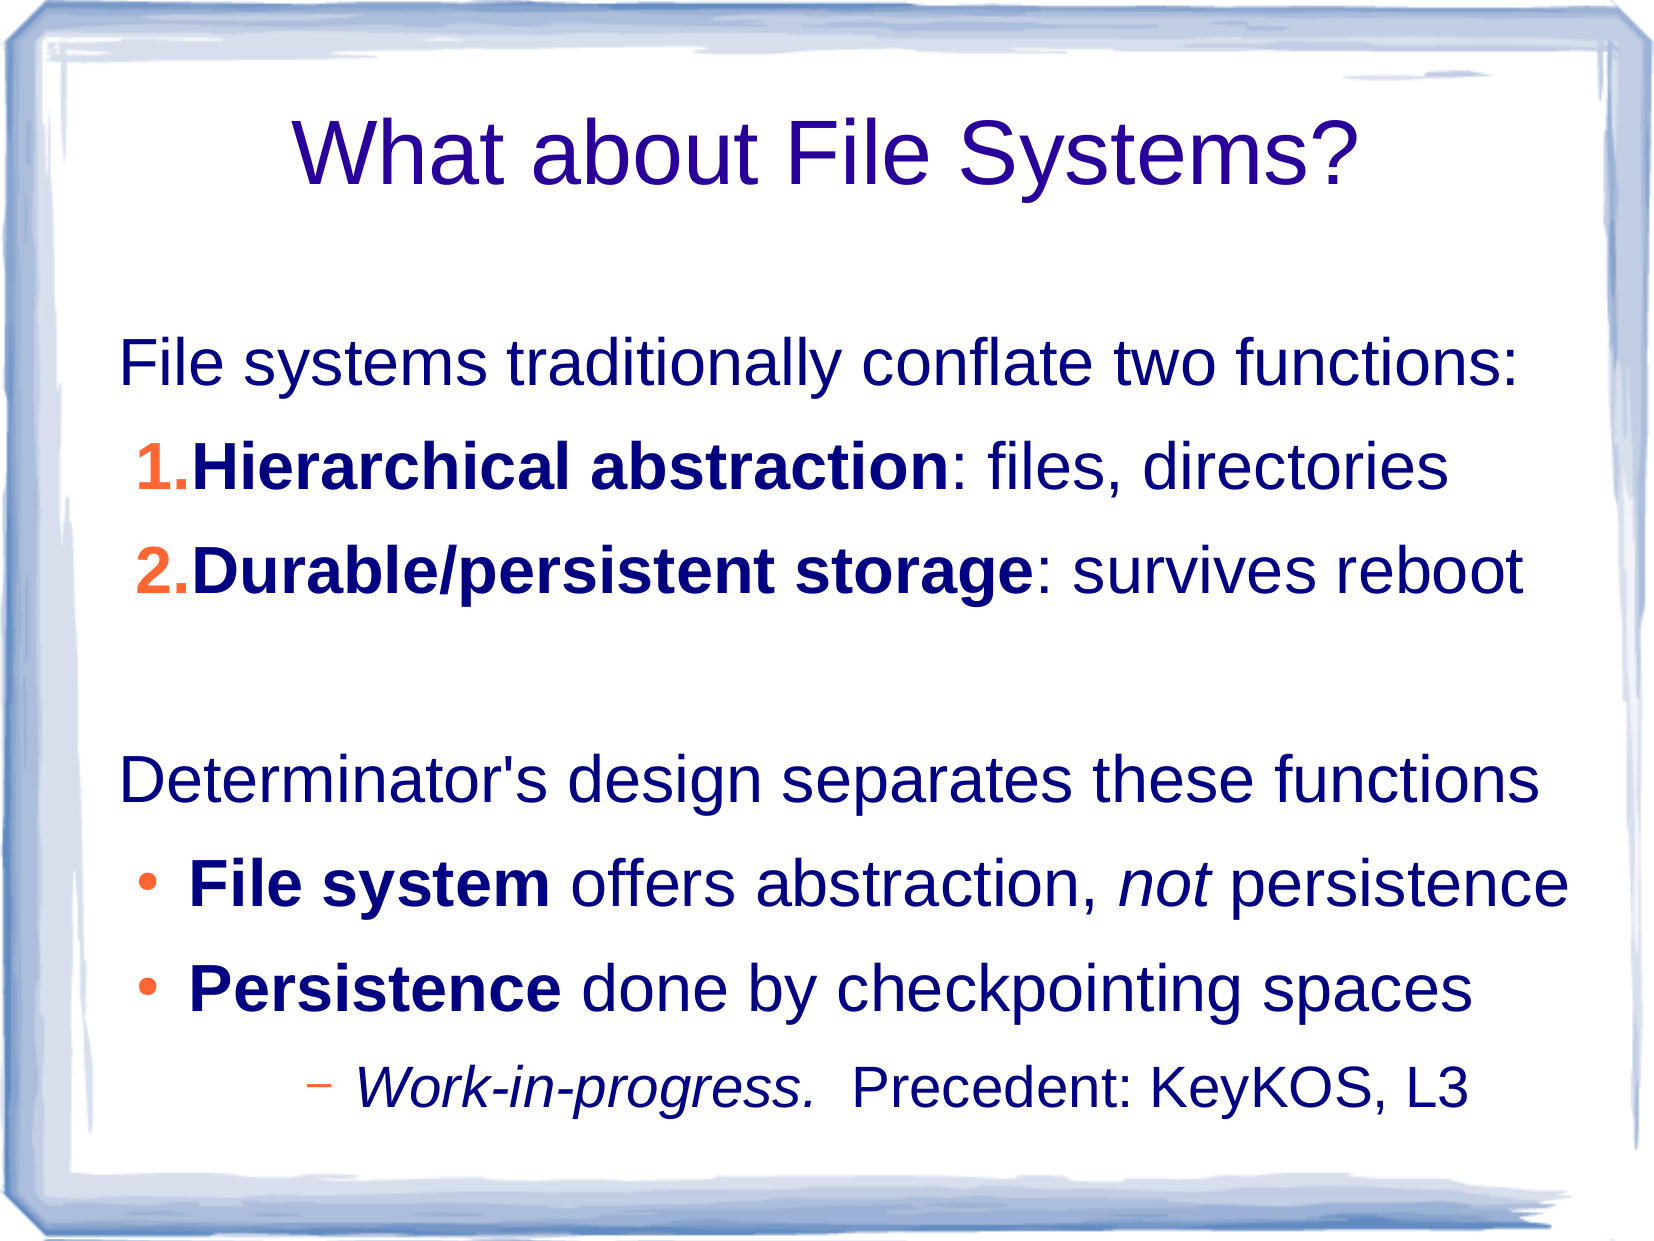

# What about File Systems?
File systems traditionally conflate two functions:
Hierarchical abstraction: files, directories
Durable/persistent storage: survives reboot
Determinator's design separates these functions
File system offers abstraction, not persistence
Persistence done by checkpointing spaces
Work-in-progress. Precedent: KeyKOS, L3